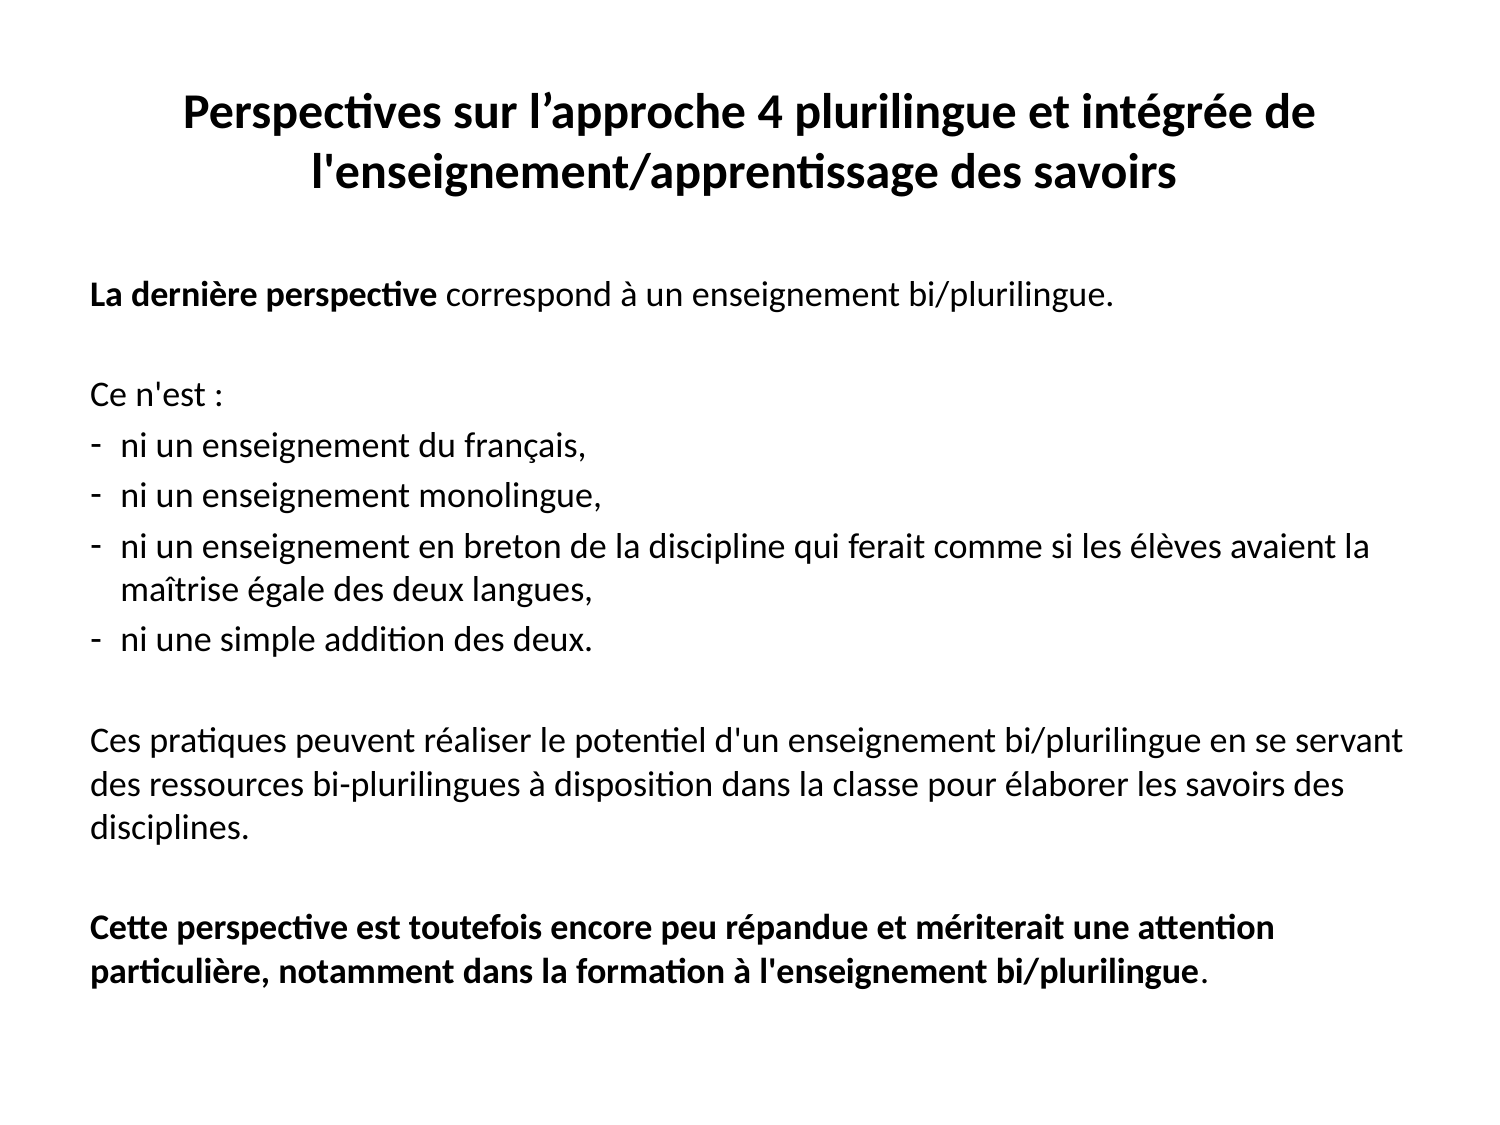

# Perspectives sur l’approche 4 plurilingue et intégrée de l'enseignement/apprentissage des savoirs
La dernière perspective correspond à un enseignement bi/plurilingue.
Ce n'est :
ni un enseignement du français,
ni un enseignement monolingue,
ni un enseignement en breton de la discipline qui ferait comme si les élèves avaient la maîtrise égale des deux langues,
ni une simple addition des deux.
Ces pratiques peuvent réaliser le potentiel d'un enseignement bi/plurilingue en se servant des ressources bi-plurilingues à disposition dans la classe pour élaborer les savoirs des disciplines.
Cette perspective est toutefois encore peu répandue et mériterait une attention particulière, notamment dans la formation à l'enseignement bi/plurilingue.